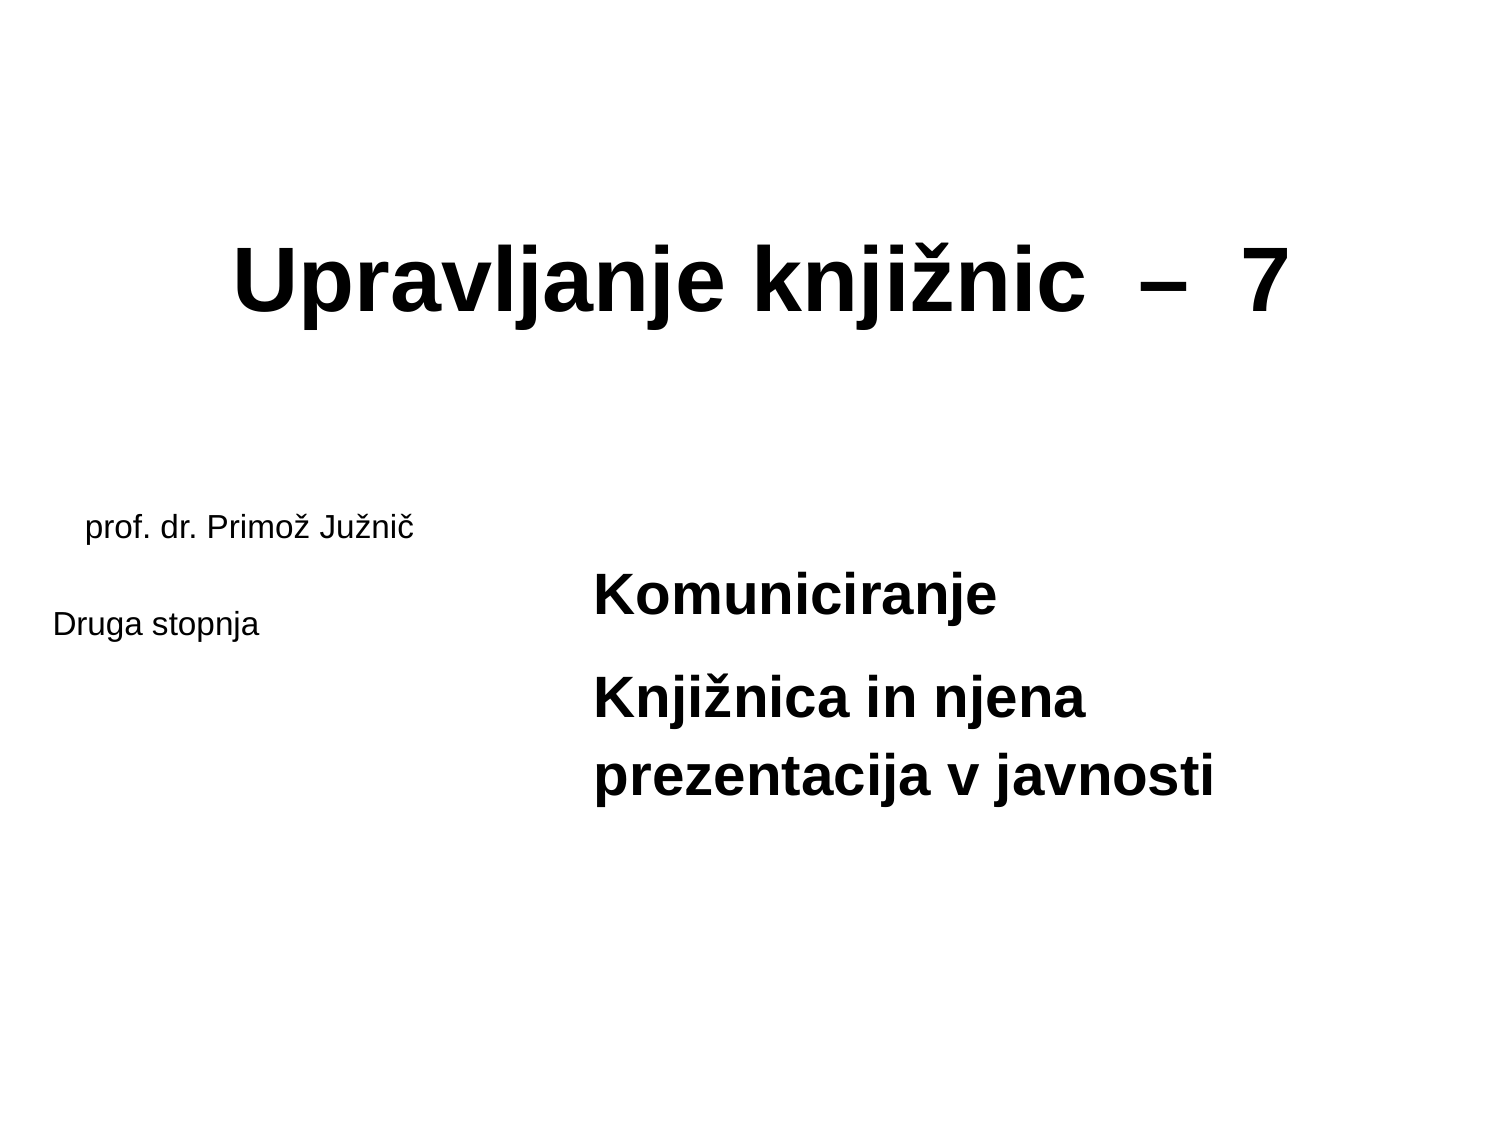

Upravljanje knjižnic – 7
Komuniciranje
Knjižnica in njena prezentacija v javnosti
# prof. dr. Primož Južnič
Druga stopnja